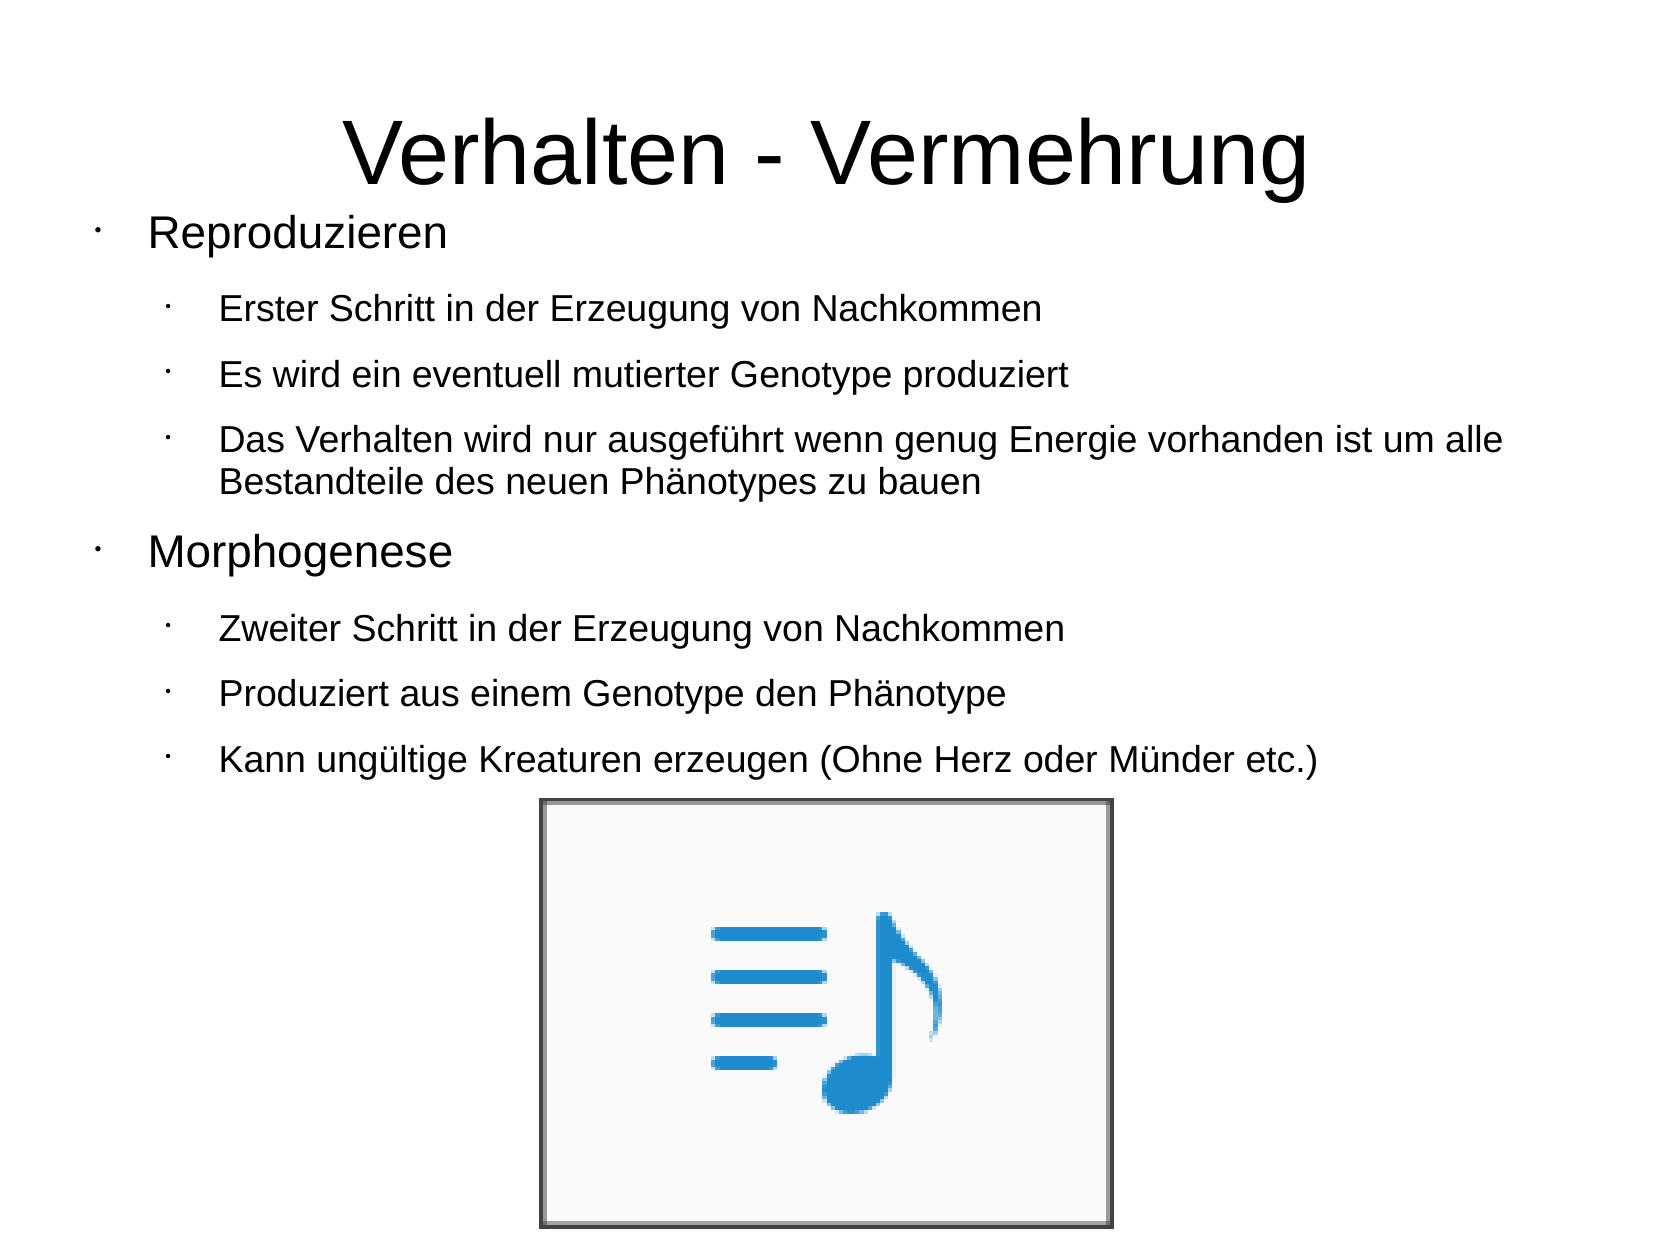

# Verhalten - Vermehrung
Reproduzieren
Erster Schritt in der Erzeugung von Nachkommen
Es wird ein eventuell mutierter Genotype produziert
Das Verhalten wird nur ausgeführt wenn genug Energie vorhanden ist um alle Bestandteile des neuen Phänotypes zu bauen
Morphogenese
Zweiter Schritt in der Erzeugung von Nachkommen
Produziert aus einem Genotype den Phänotype
Kann ungültige Kreaturen erzeugen (Ohne Herz oder Münder etc.)